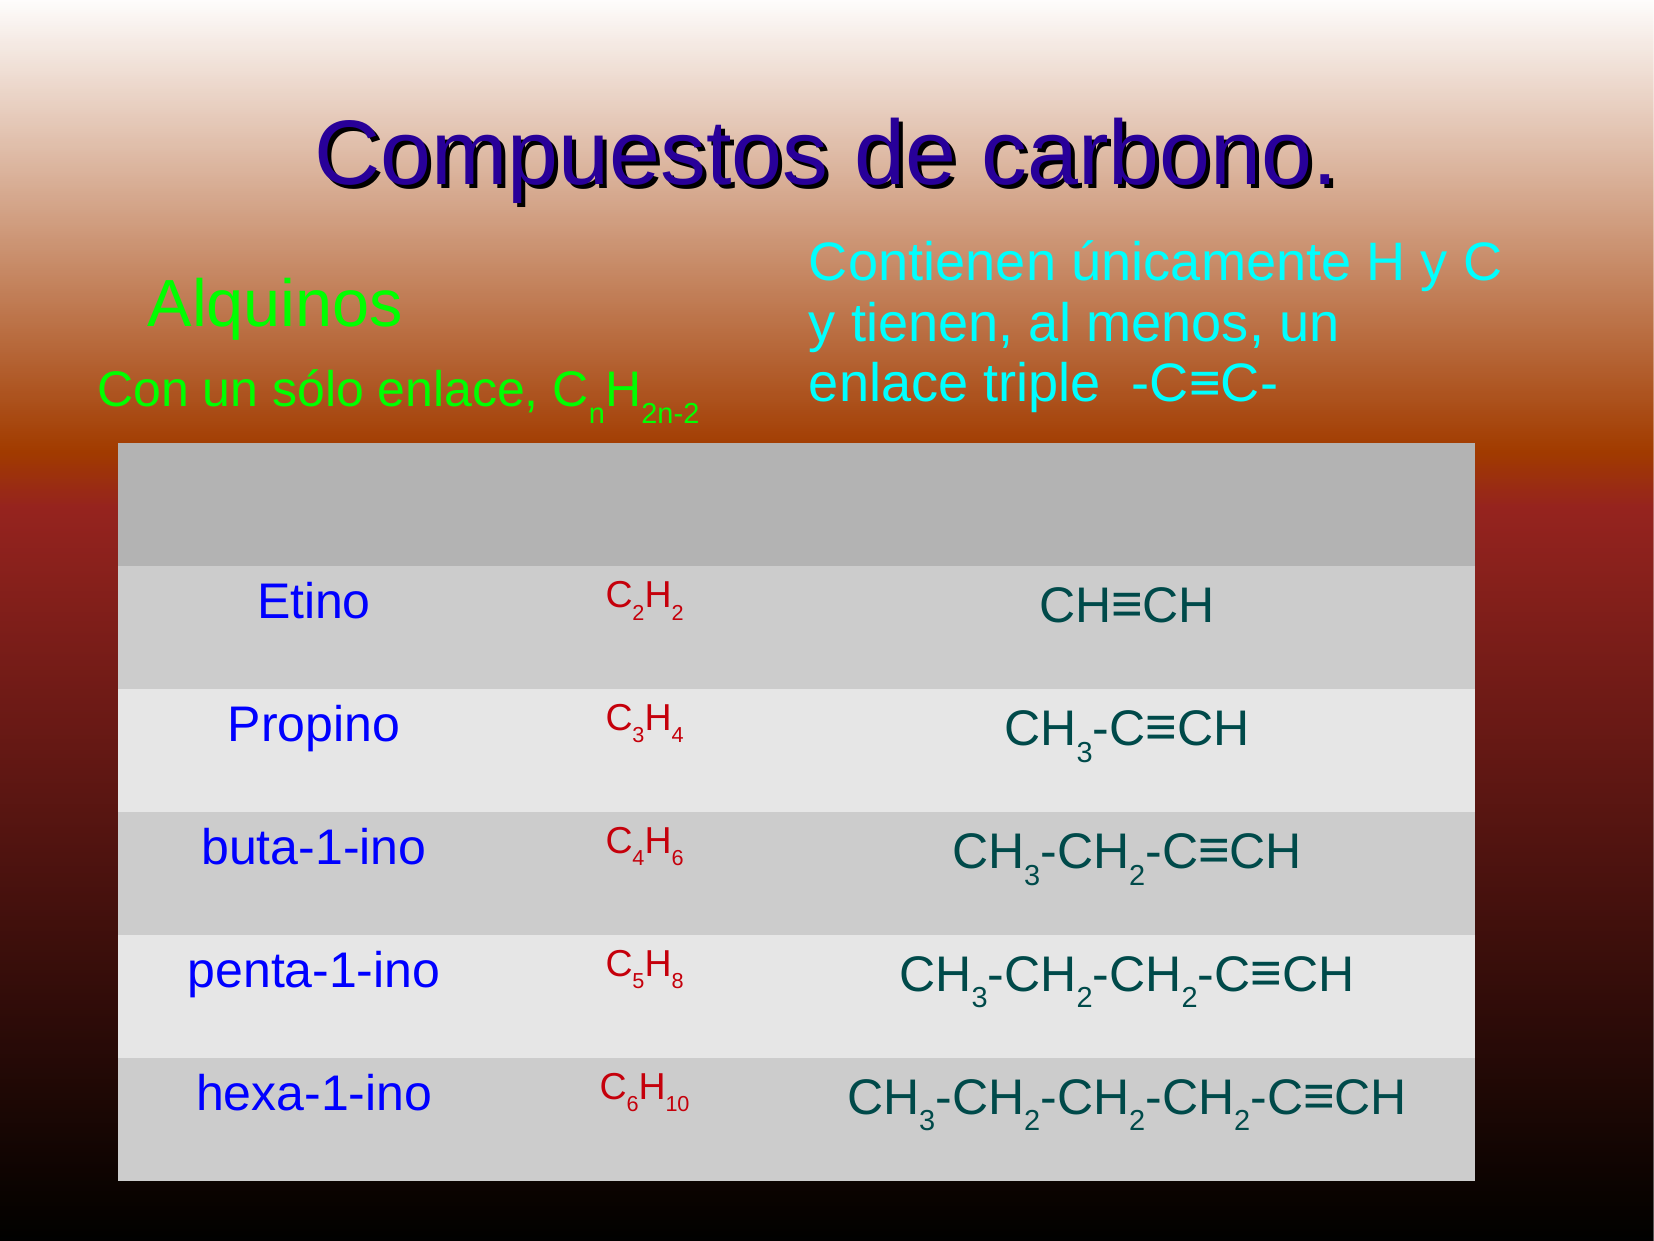

Compuestos de carbono.
Contienen únicamente H y C y tienen, al menos, un enlace triple -C≡C-
# Alquinos
Con un sólo enlace, CnH2n-2
| | | |
| --- | --- | --- |
| Etino | C2H2 | CH≡CH |
| Propino | C3H4 | CH3-C≡CH |
| buta-1-ino | C4H6 | CH3-CH2-C≡CH |
| penta-1-ino | C5H8 | CH3-CH2-CH2-C≡CH |
| hexa-1-ino | C6H10 | CH3-CH2-CH2-CH2-C≡CH |